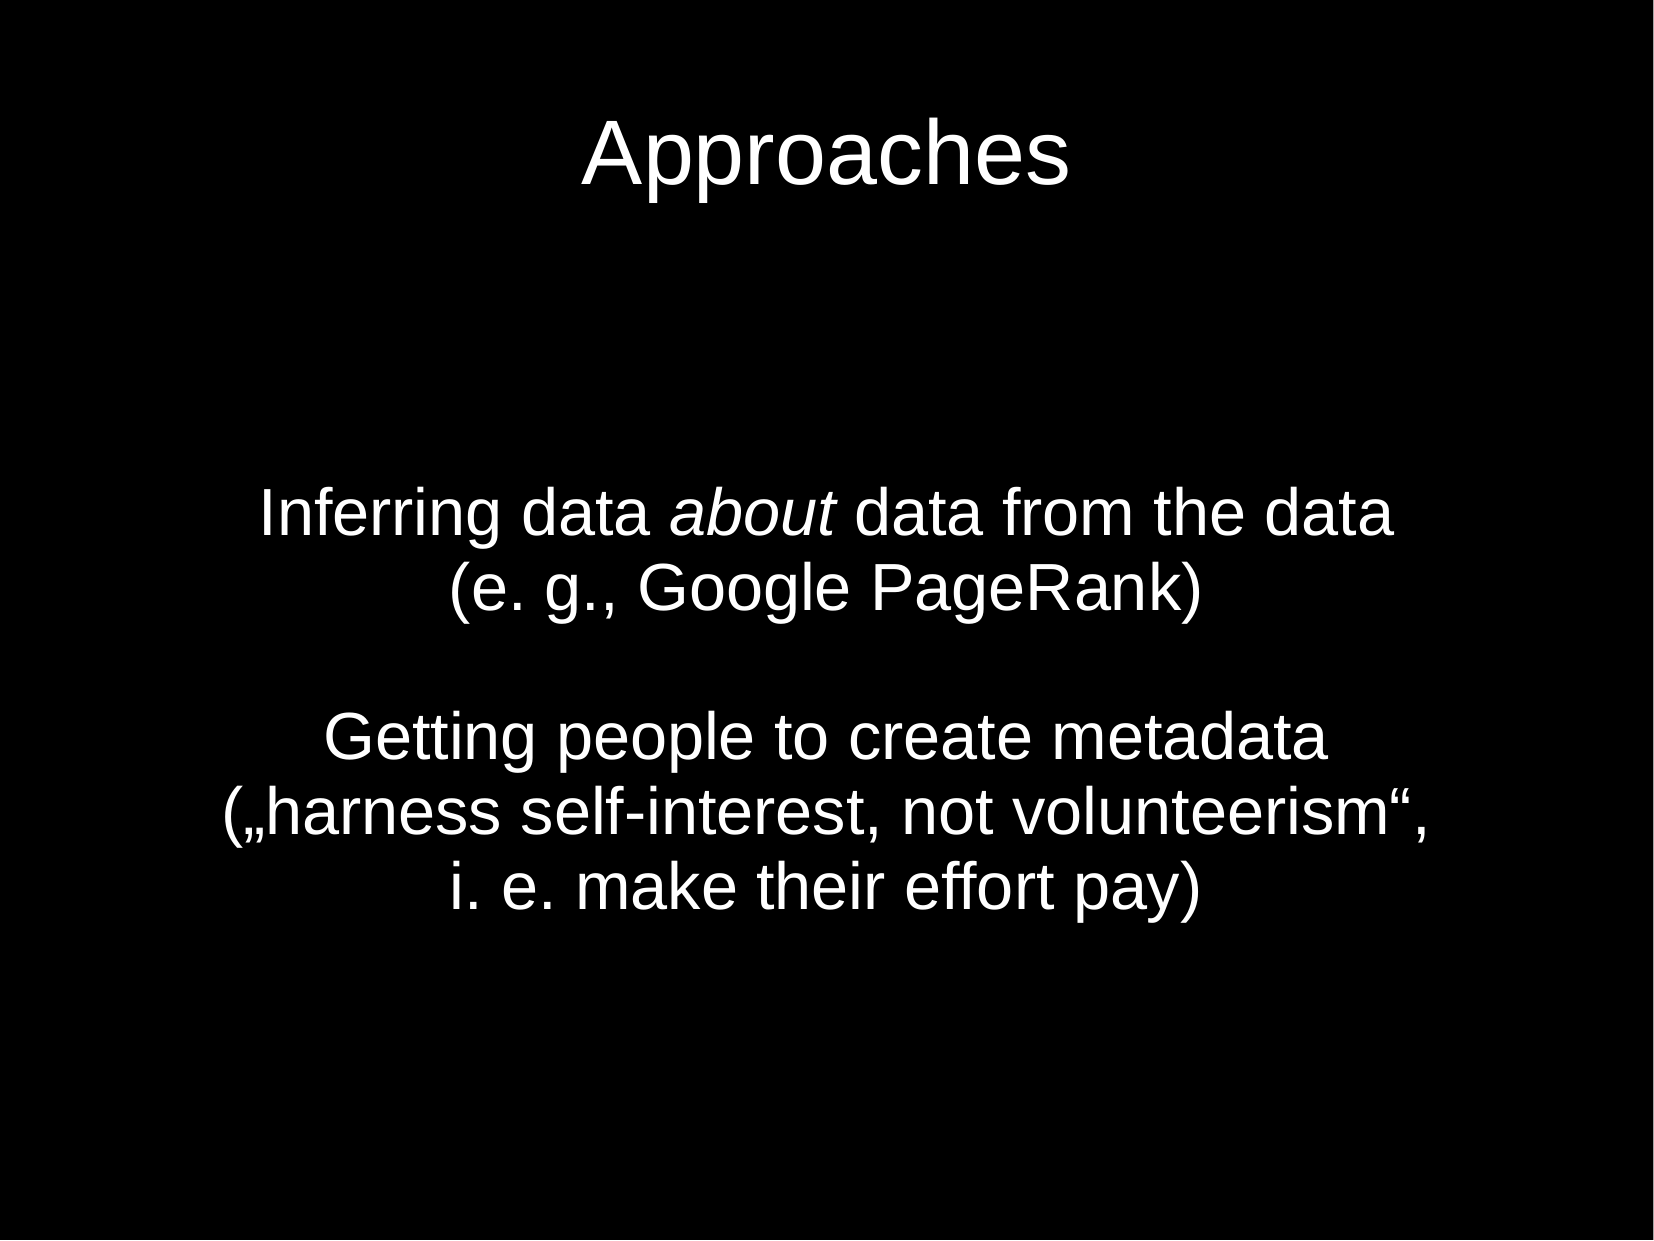

# Approaches
Inferring data about data from the data
(e. g., Google PageRank)
Getting people to create metadata
(„harness self-interest, not volunteerism“,
i. e. make their effort pay)